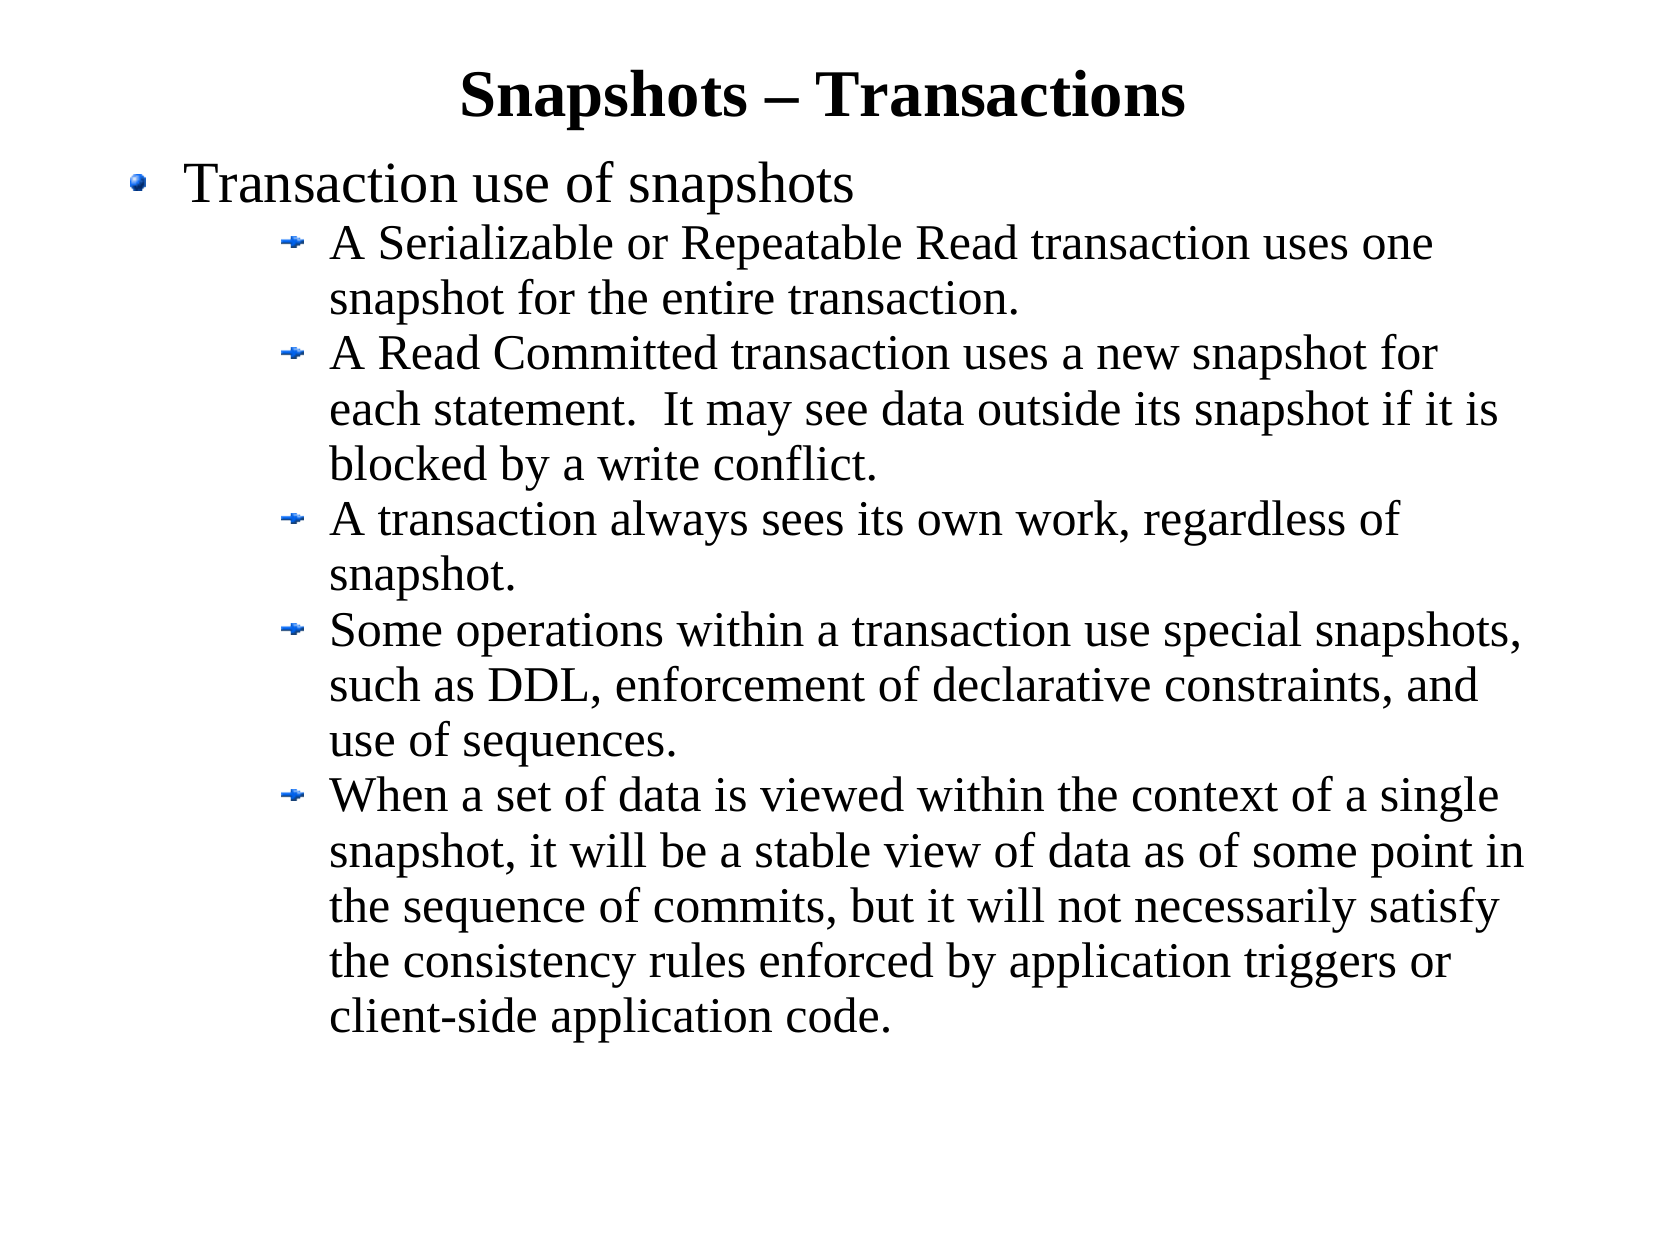

# Snapshots – Transactions
Transaction use of snapshots
A Serializable or Repeatable Read transaction uses one snapshot for the entire transaction.
A Read Committed transaction uses a new snapshot for each statement. It may see data outside its snapshot if it is blocked by a write conflict.
A transaction always sees its own work, regardless of snapshot.
Some operations within a transaction use special snapshots, such as DDL, enforcement of declarative constraints, and use of sequences.
When a set of data is viewed within the context of a single snapshot, it will be a stable view of data as of some point in the sequence of commits, but it will not necessarily satisfy the consistency rules enforced by application triggers or client-side application code.